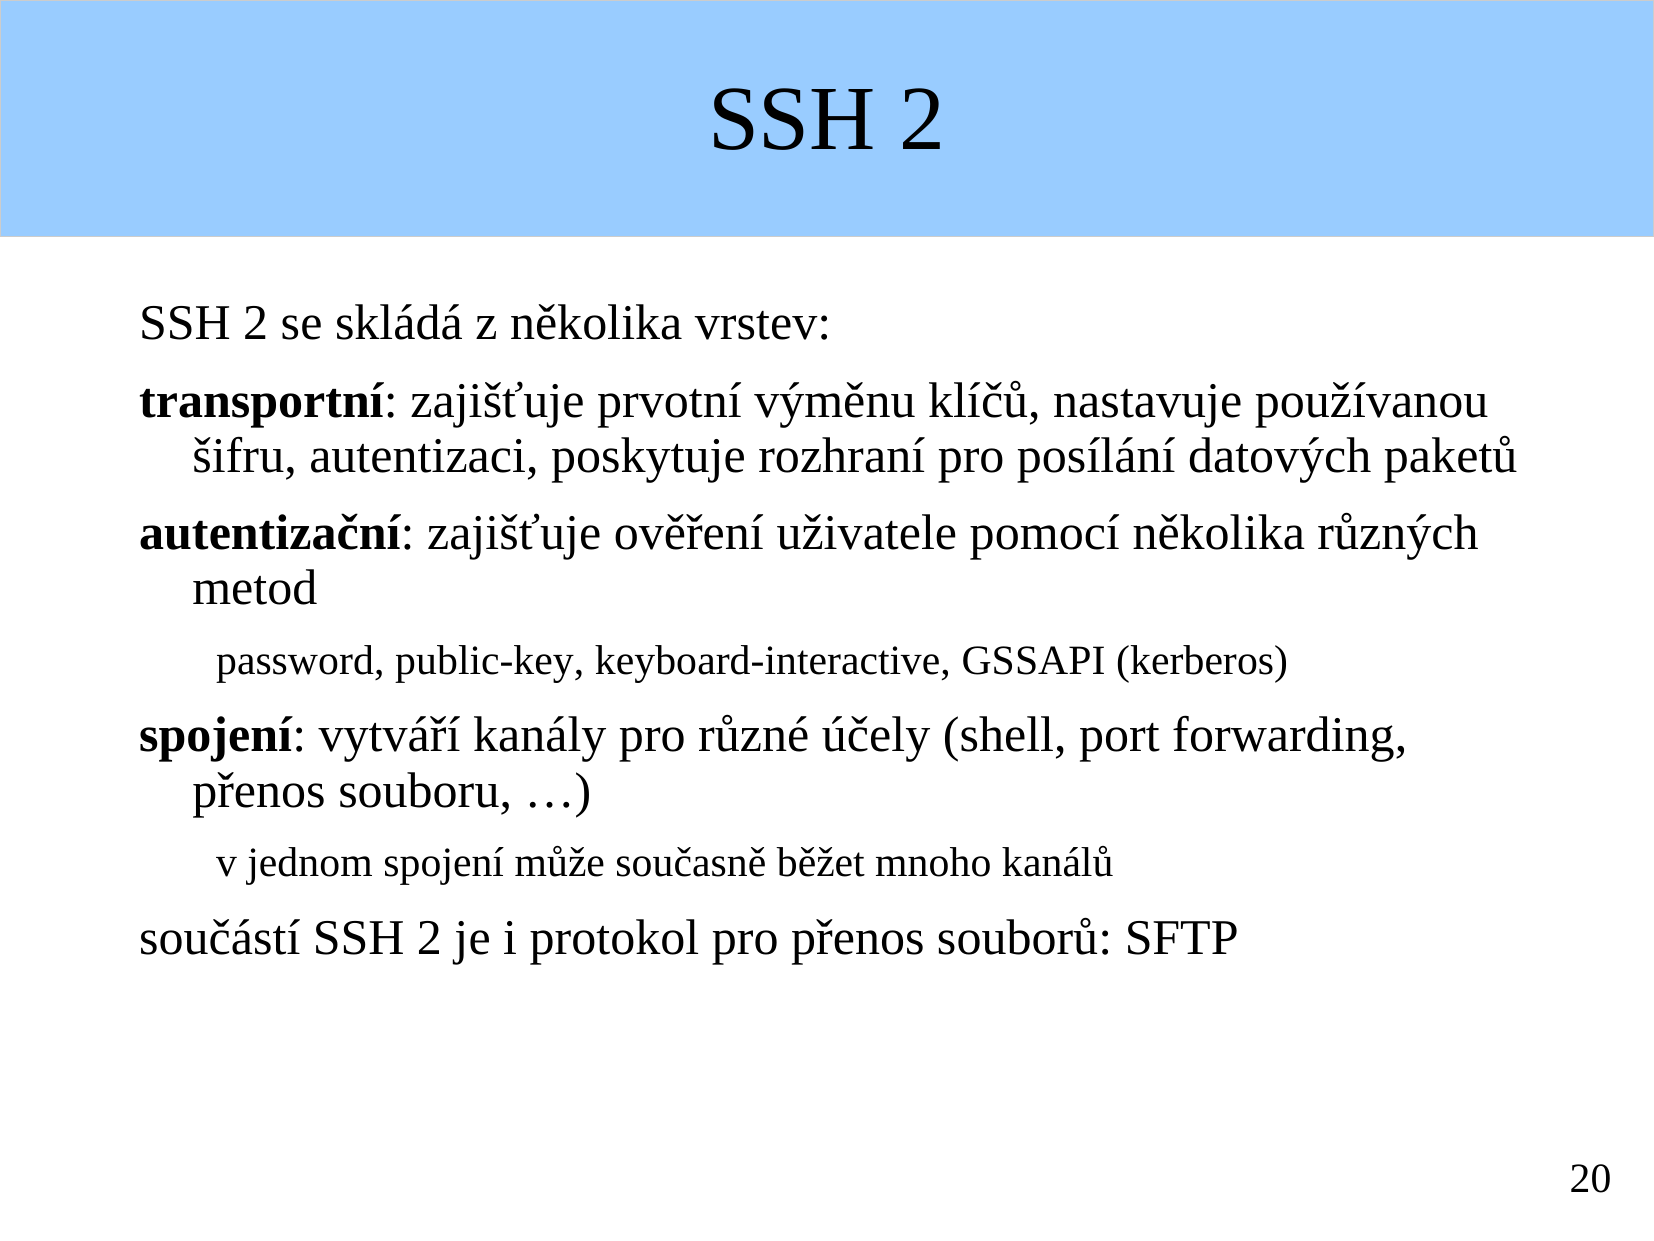

# SSH 2
SSH 2 se skládá z několika vrstev:
transportní: zajišťuje prvotní výměnu klíčů, nastavuje používanou šifru, autentizaci, poskytuje rozhraní pro posílání datových paketů
autentizační: zajišťuje ověření uživatele pomocí několika různých metod
password, public-key, keyboard-interactive, GSSAPI (kerberos)
spojení: vytváří kanály pro různé účely (shell, port forwarding, přenos souboru, …)
v jednom spojení může současně běžet mnoho kanálů
součástí SSH 2 je i protokol pro přenos souborů: SFTP